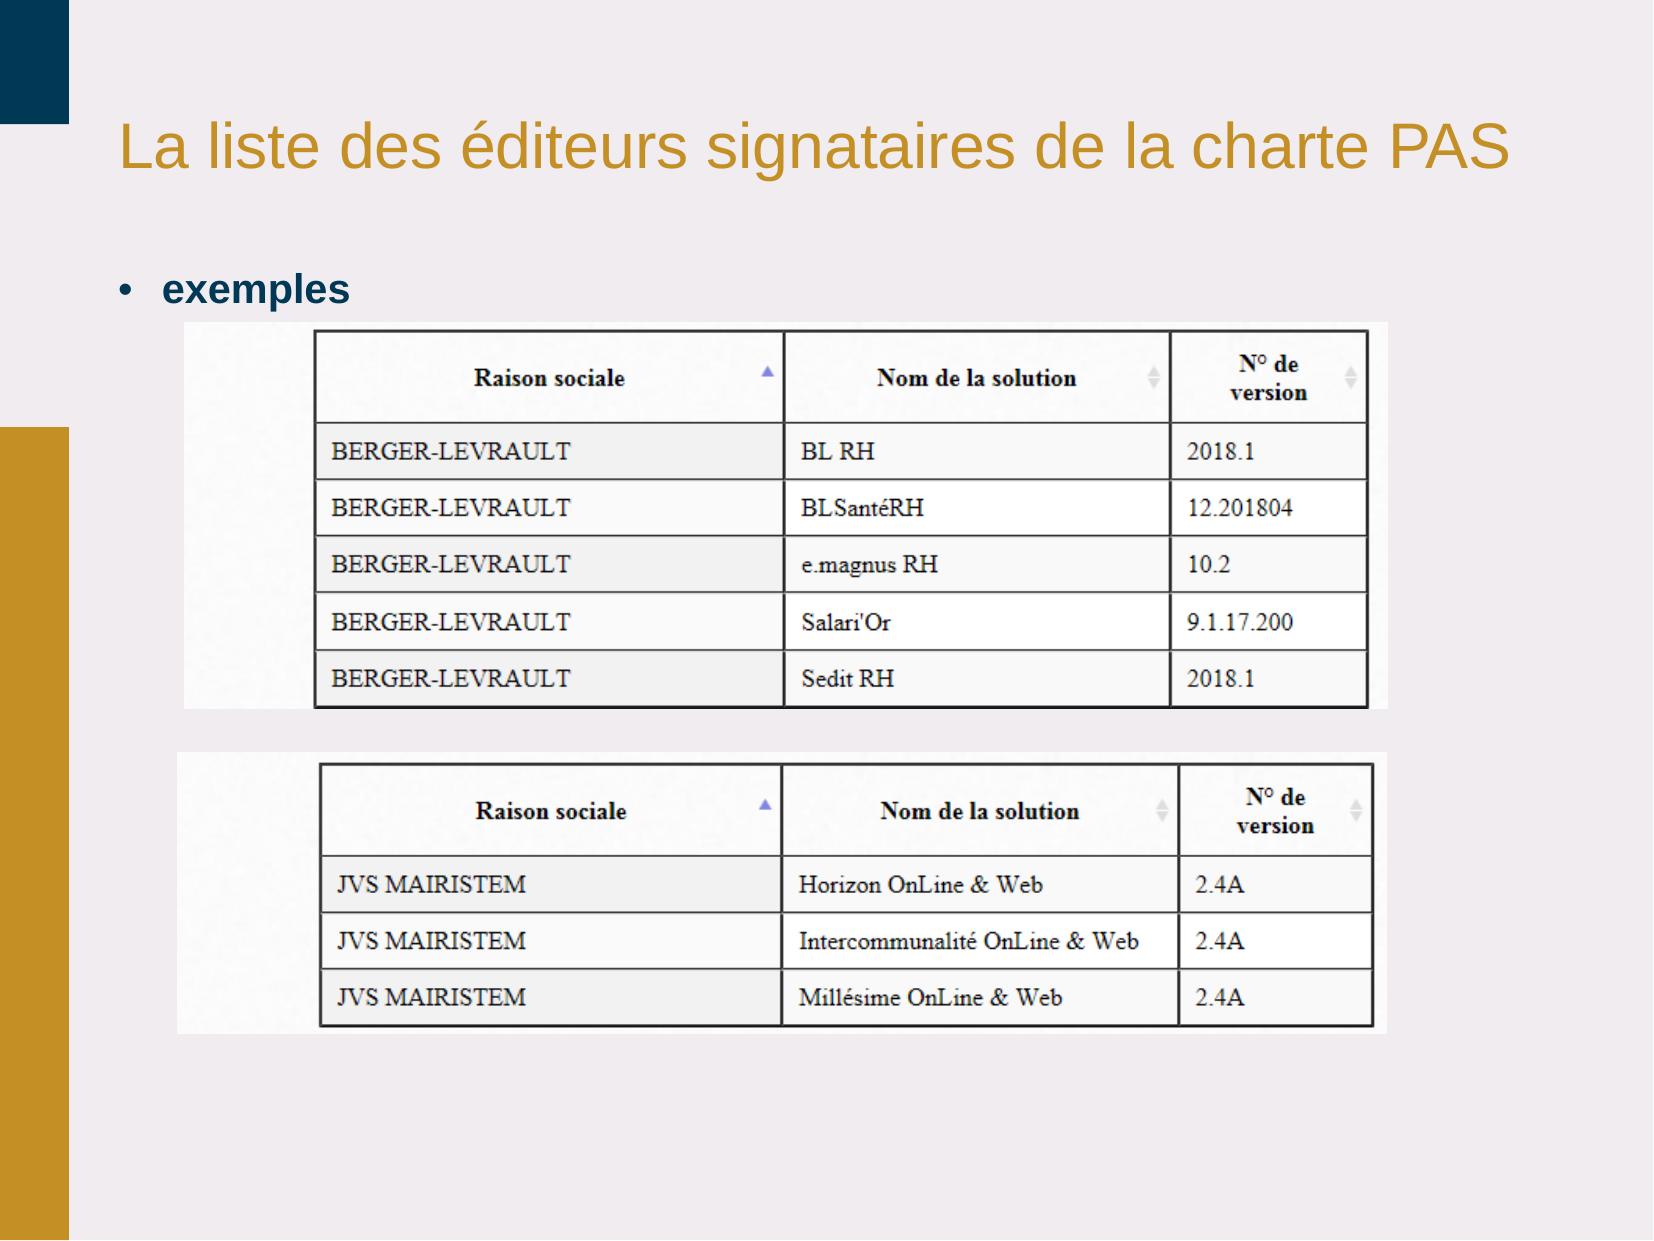

# La liste des éditeurs signataires de la charte PAS
exemples